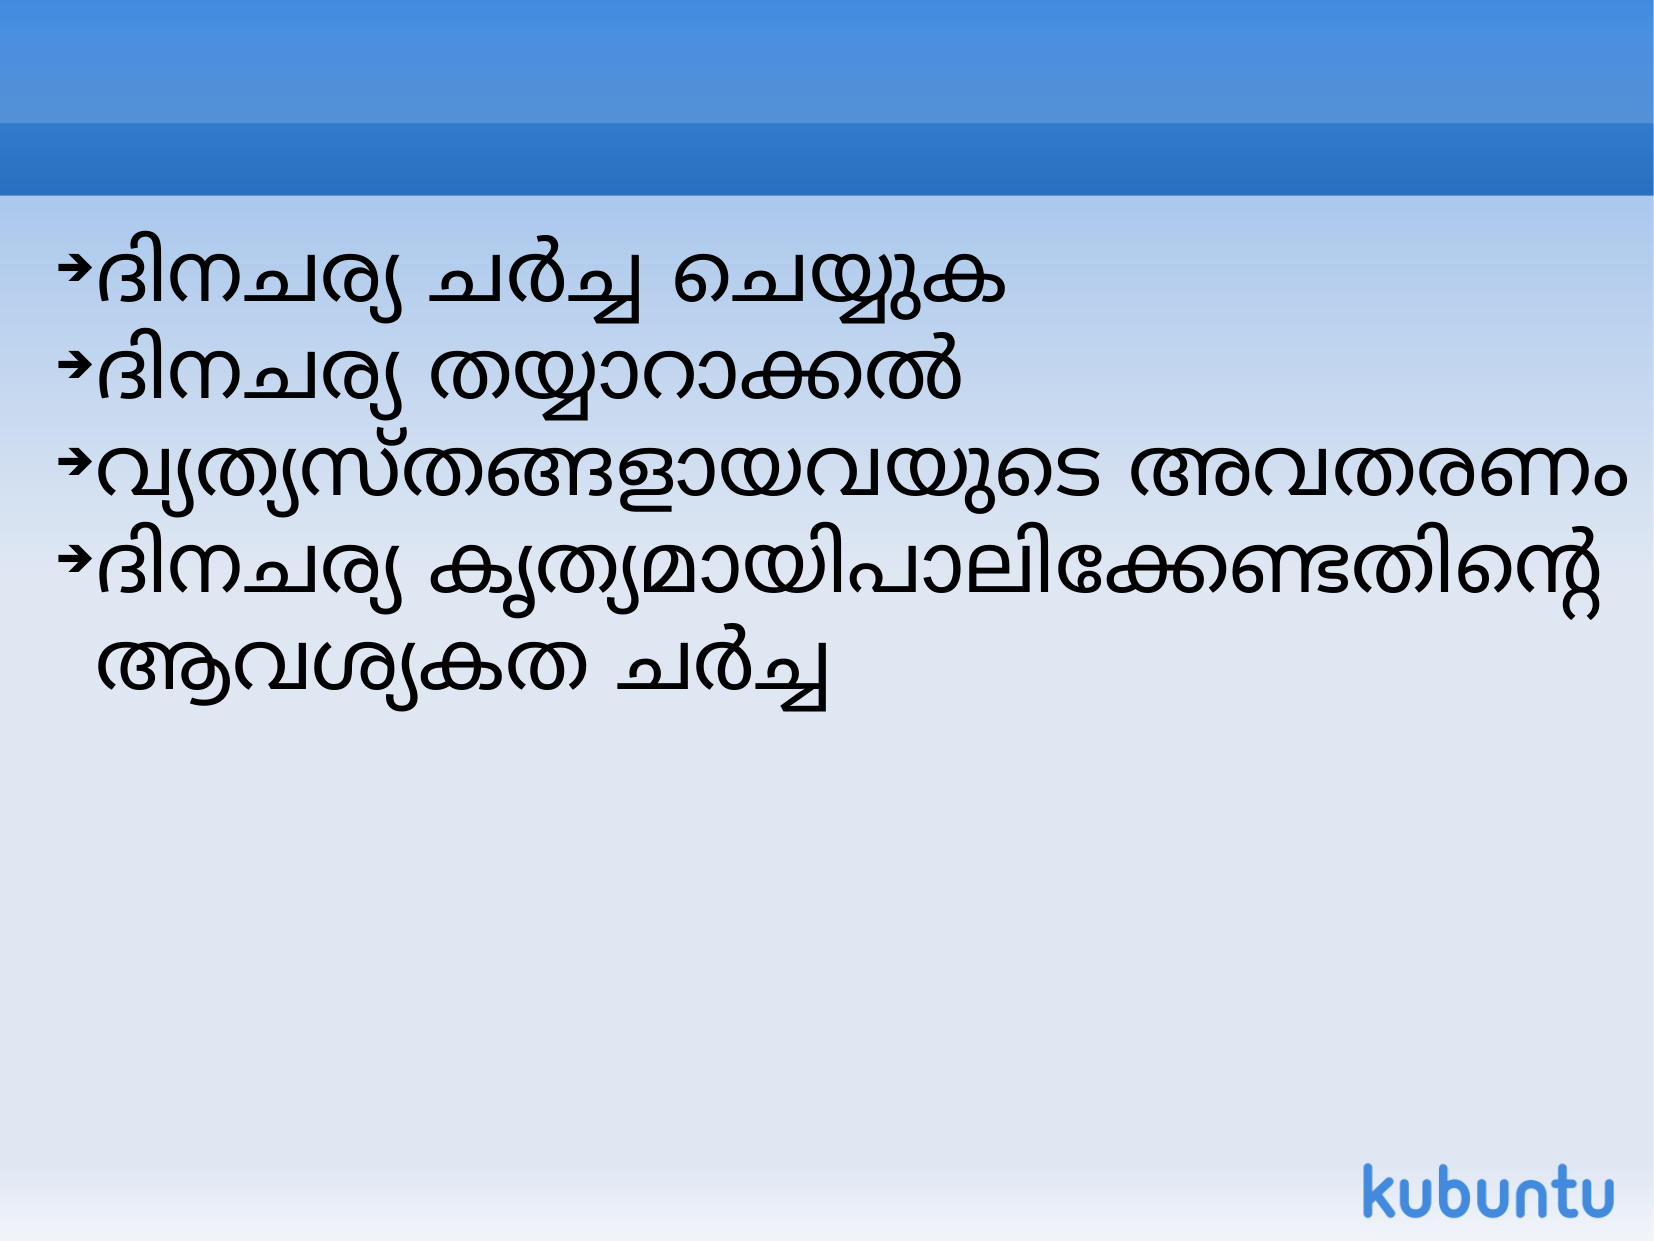

ദിനചര്യ ചര്‍ച്ച ചെയ്യുക
ദിനചര്യ തയ്യാറാക്കല്‍
വ്യത്യസ്തങ്ങളായവയുടെ അവതരണം
ദിനചര്യ കൃത്യമായിപാലിക്കേണ്ടതിന്റെ
ആവശ്യകത ചര്‍ച്ച